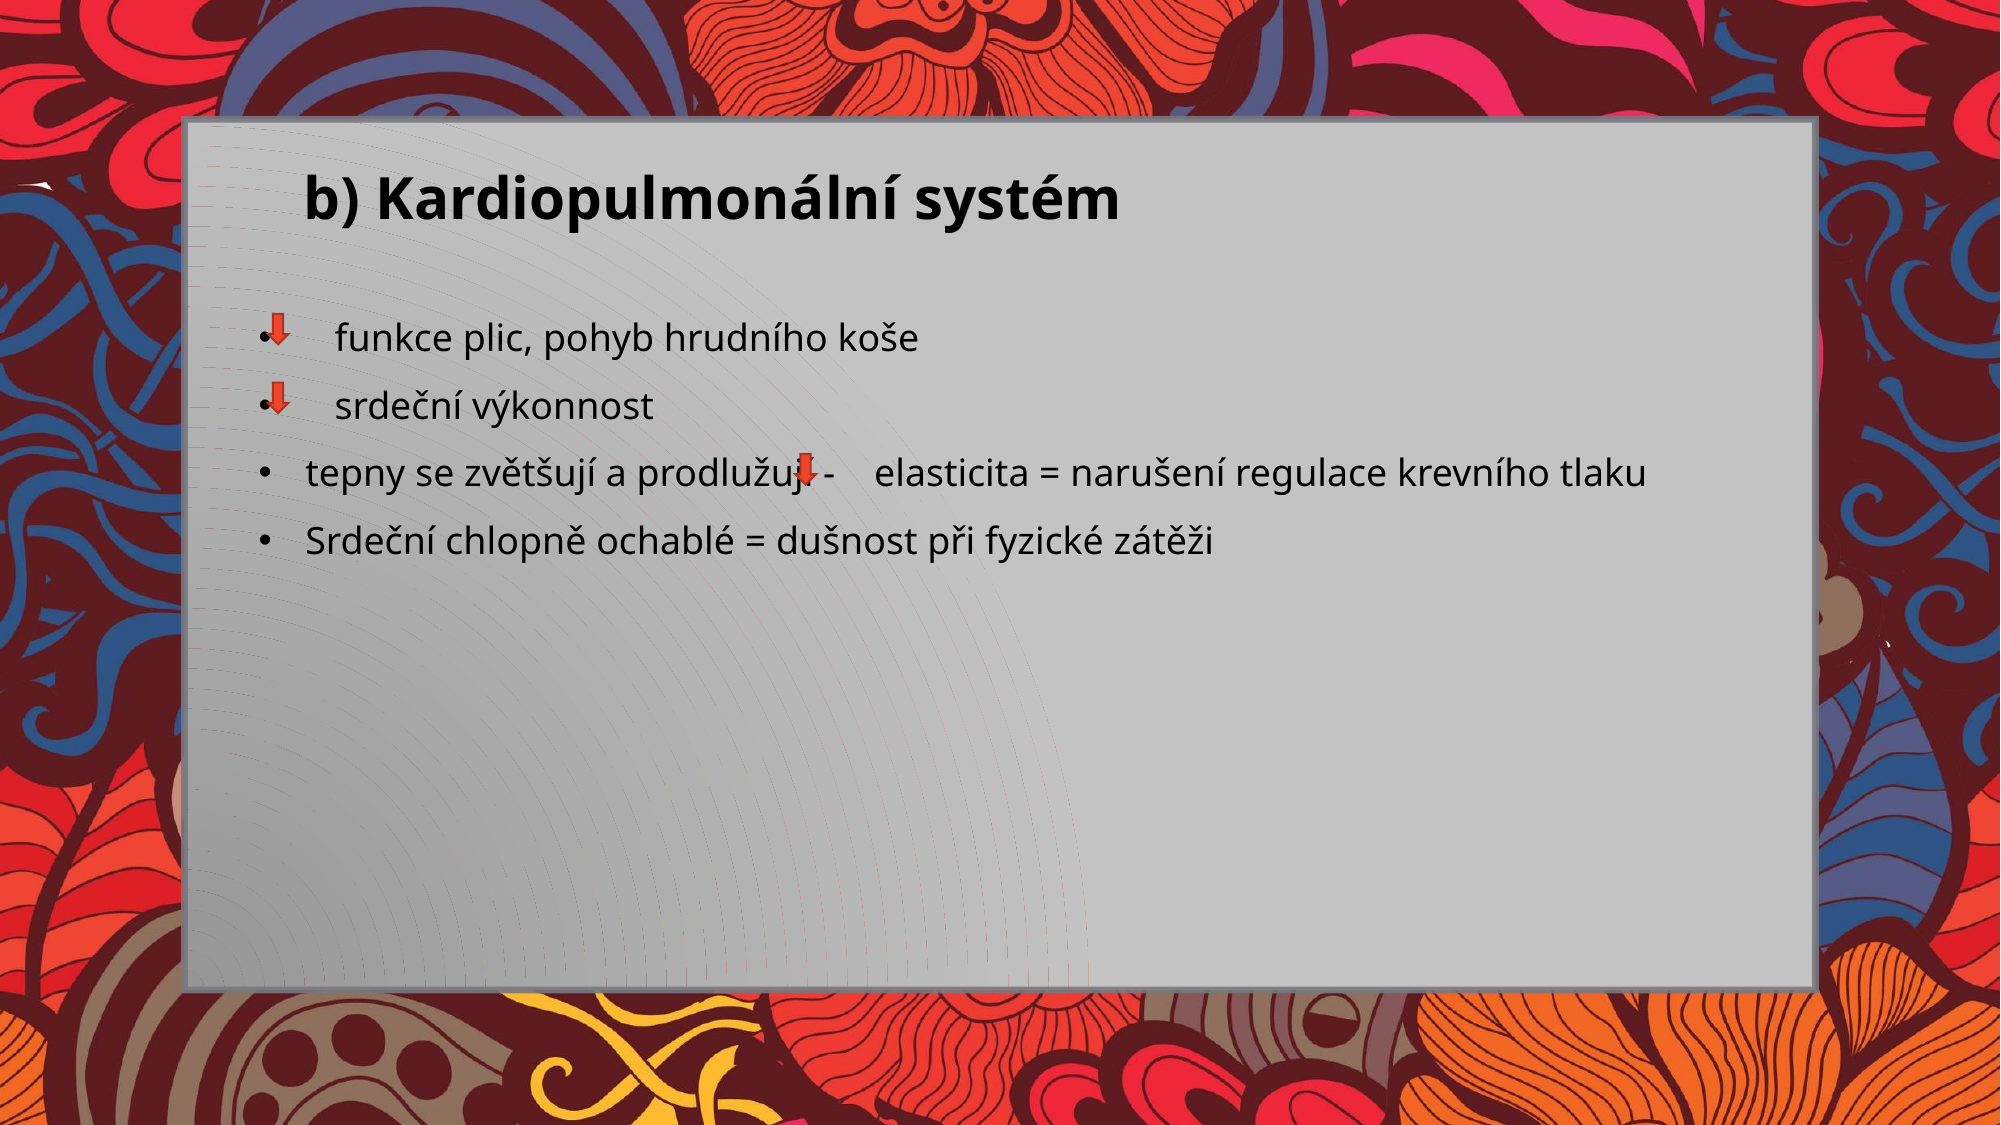

#
b) Kardiopulmonální systém
 funkce plic, pohyb hrudního koše
 srdeční výkonnost
tepny se zvětšují a prodlužují - elasticita = narušení regulace krevního tlaku
Srdeční chlopně ochablé = dušnost při fyzické zátěži